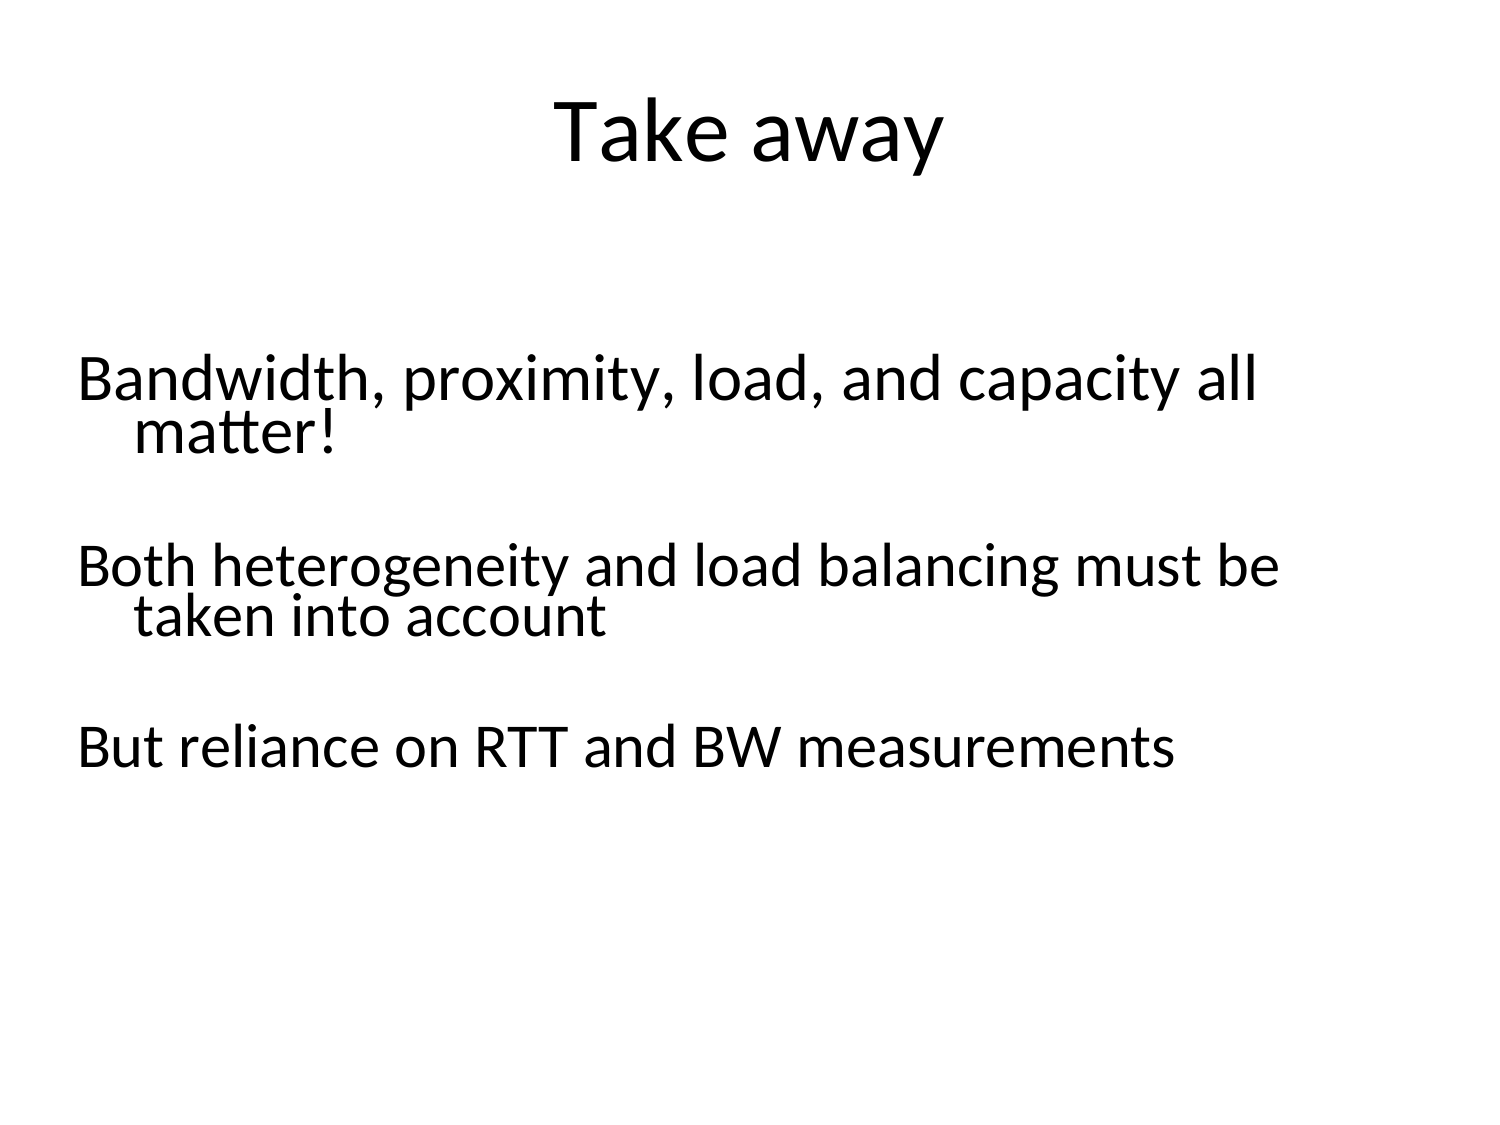

# Take away
Bandwidth, proximity, load, and capacity all matter!
Both heterogeneity and load balancing must be taken into account
But reliance on RTT and BW measurements